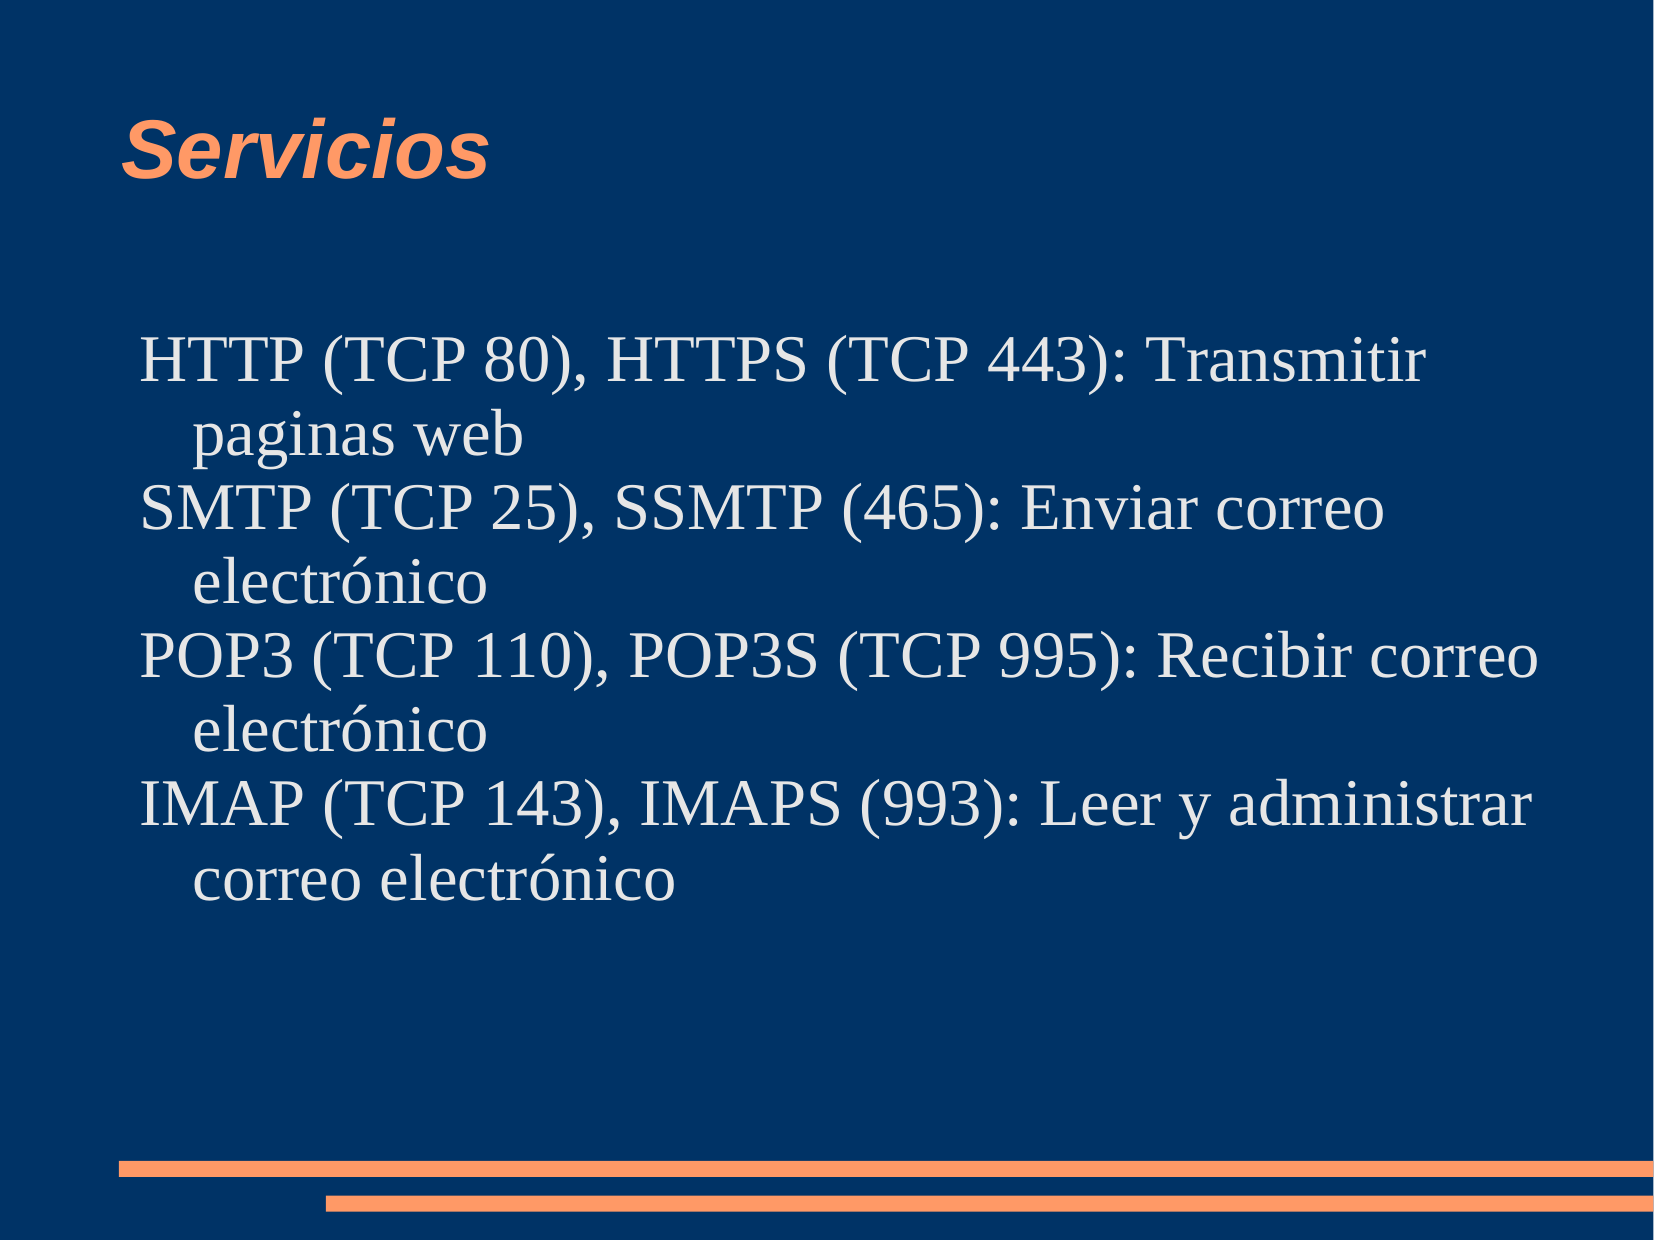

# Servicios
HTTP (TCP 80), HTTPS (TCP 443): Transmitir paginas web
SMTP (TCP 25), SSMTP (465): Enviar correo electrónico
POP3 (TCP 110), POP3S (TCP 995): Recibir correo electrónico
IMAP (TCP 143), IMAPS (993): Leer y administrar correo electrónico